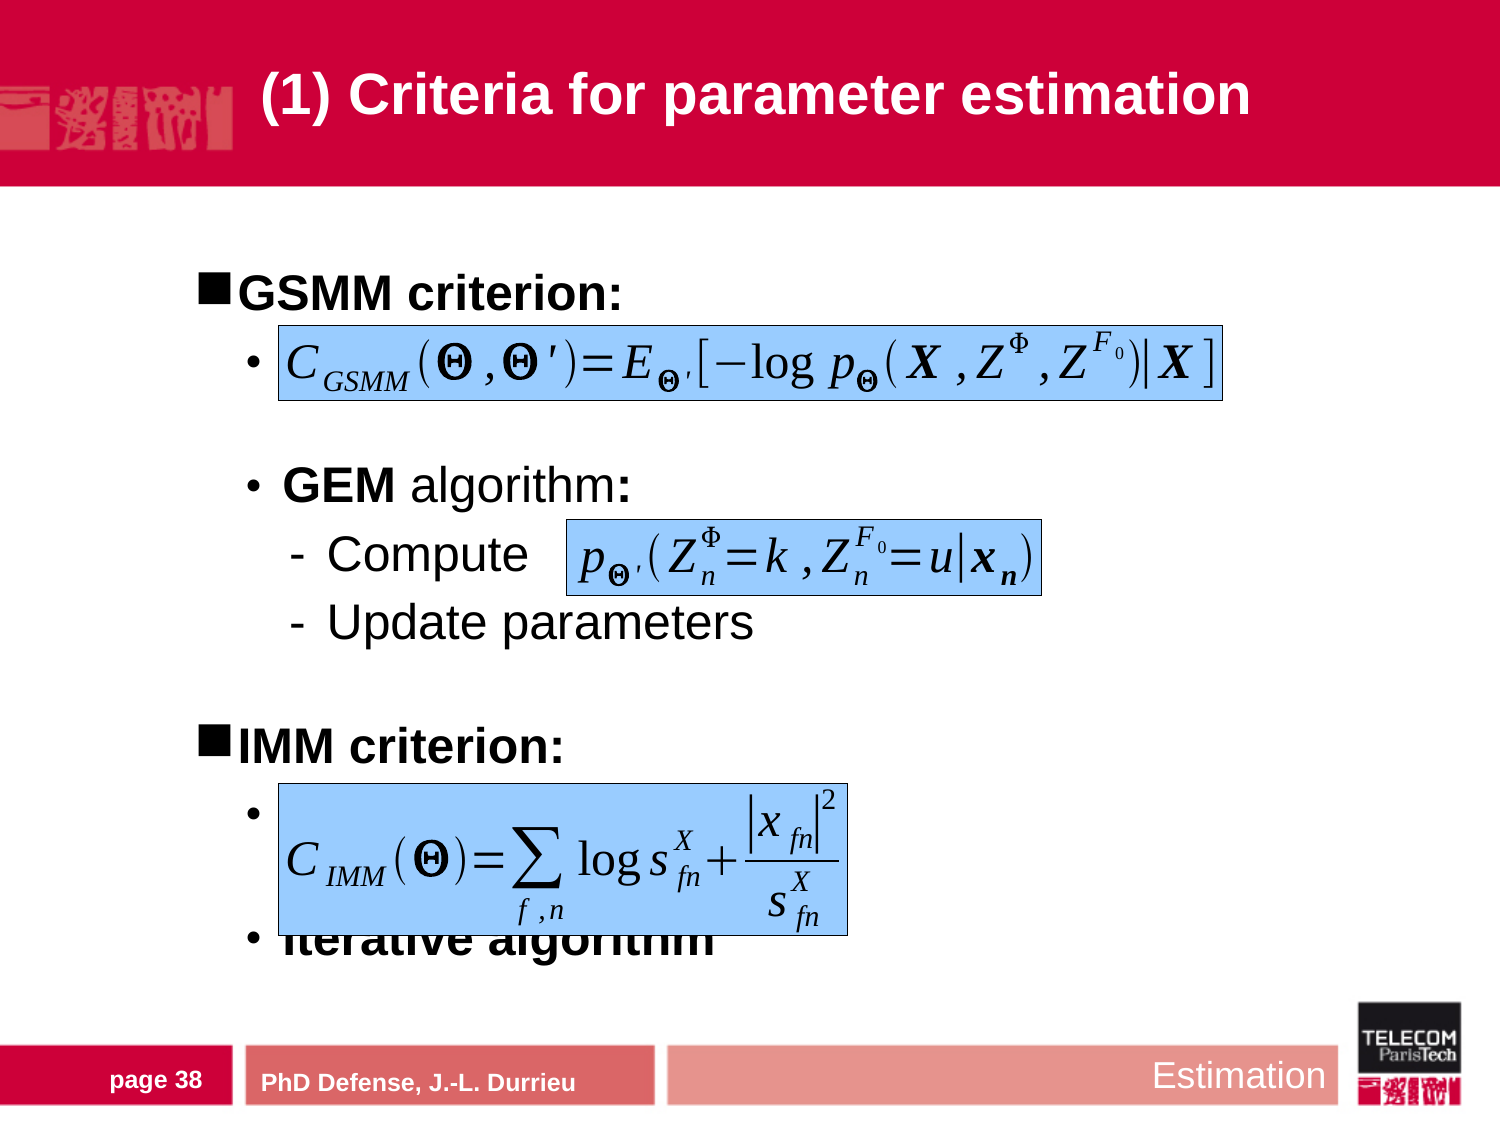

# (1) Criteria for parameter estimation
GSMM criterion:
GEM algorithm:
Compute
Update parameters
IMM criterion:
Iterative algorithm
Estimation
38